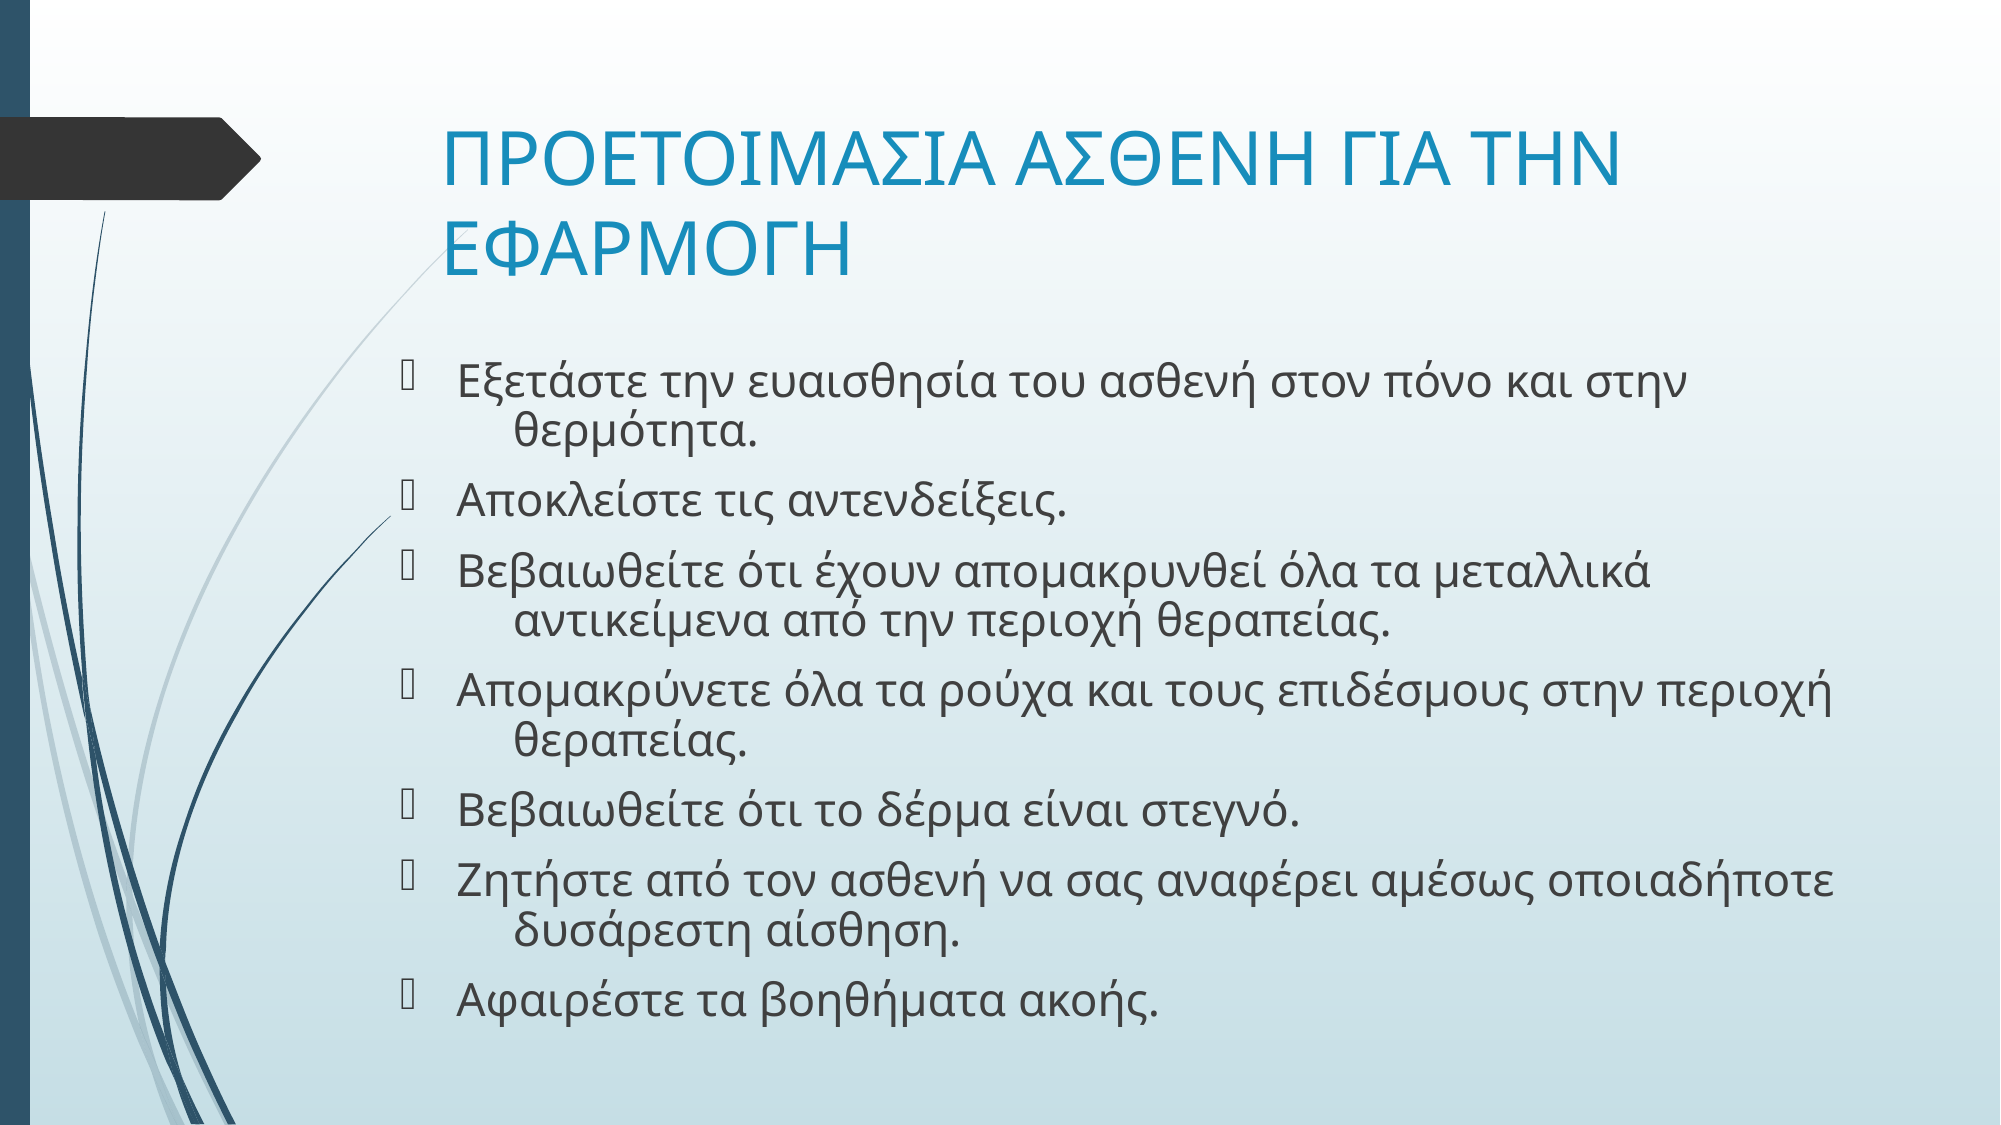

# ΠΡΟΕΤΟΙΜΑΣΙΑ ΑΣΘΕΝΗ ΓΙΑ ΤΗΝ ΕΦΑΡΜΟΓΗ
Εξετάστε την ευαισθησία του ασθενή στον πόνο και στην θερμότητα.
Αποκλείστε τις αντενδείξεις.
Βεβαιωθείτε ότι έχουν απομακρυνθεί όλα τα μεταλλικά αντικείμενα από την περιοχή θεραπείας.
Απομακρύνετε όλα τα ρούχα και τους επιδέσμους στην περιοχή θεραπείας.
Βεβαιωθείτε ότι το δέρμα είναι στεγνό.
Ζητήστε από τον ασθενή να σας αναφέρει αμέσως οποιαδήποτε δυσάρεστη αίσθηση.
Αφαιρέστε τα βοηθήματα ακοής.